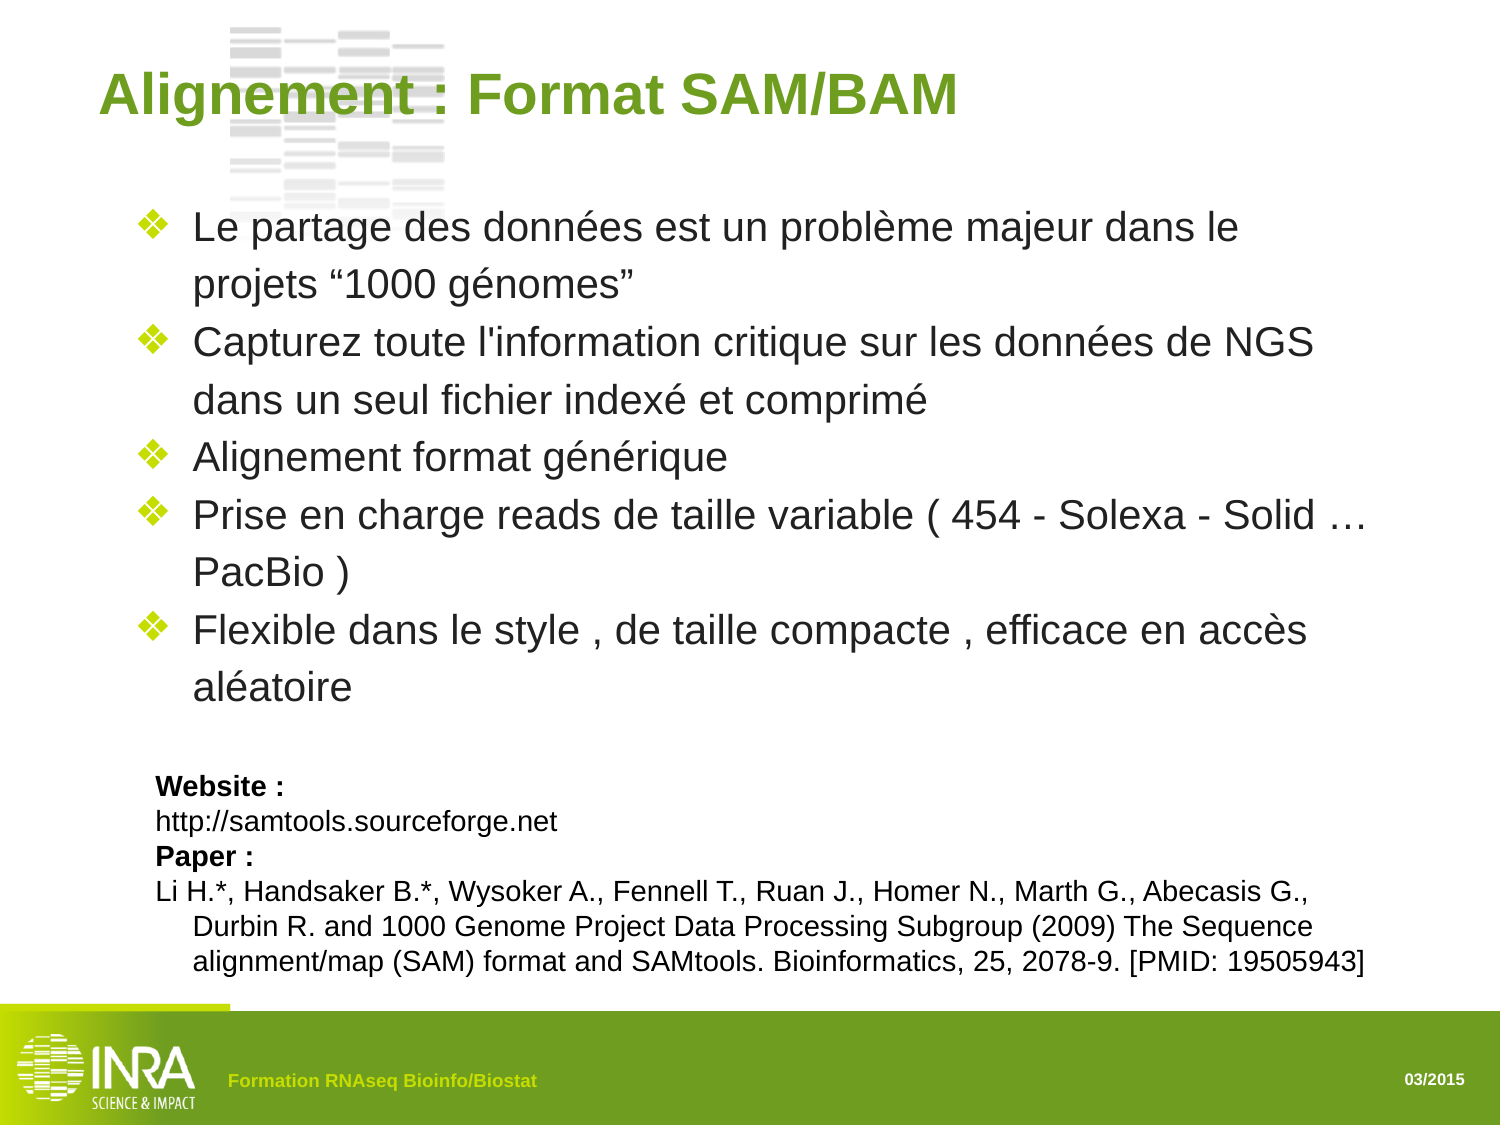

Alignement : Format SAM/BAM
# Le partage des données est un problème majeur dans le projets “1000 génomes”
Capturez toute l'information critique sur les données de NGS dans un seul fichier indexé et comprimé
Alignement format générique
Prise en charge reads de taille variable ( 454 - Solexa - Solid … PacBio )
Flexible dans le style , de taille compacte , efficace en accès aléatoire
Website :
http://samtools.sourceforge.net
Paper :
Li H.*, Handsaker B.*, Wysoker A., Fennell T., Ruan J., Homer N., Marth G., Abecasis G., Durbin R. and 1000 Genome Project Data Processing Subgroup (2009) The Sequence alignment/map (SAM) format and SAMtools. Bioinformatics, 25, 2078-9. [PMID: 19505943]